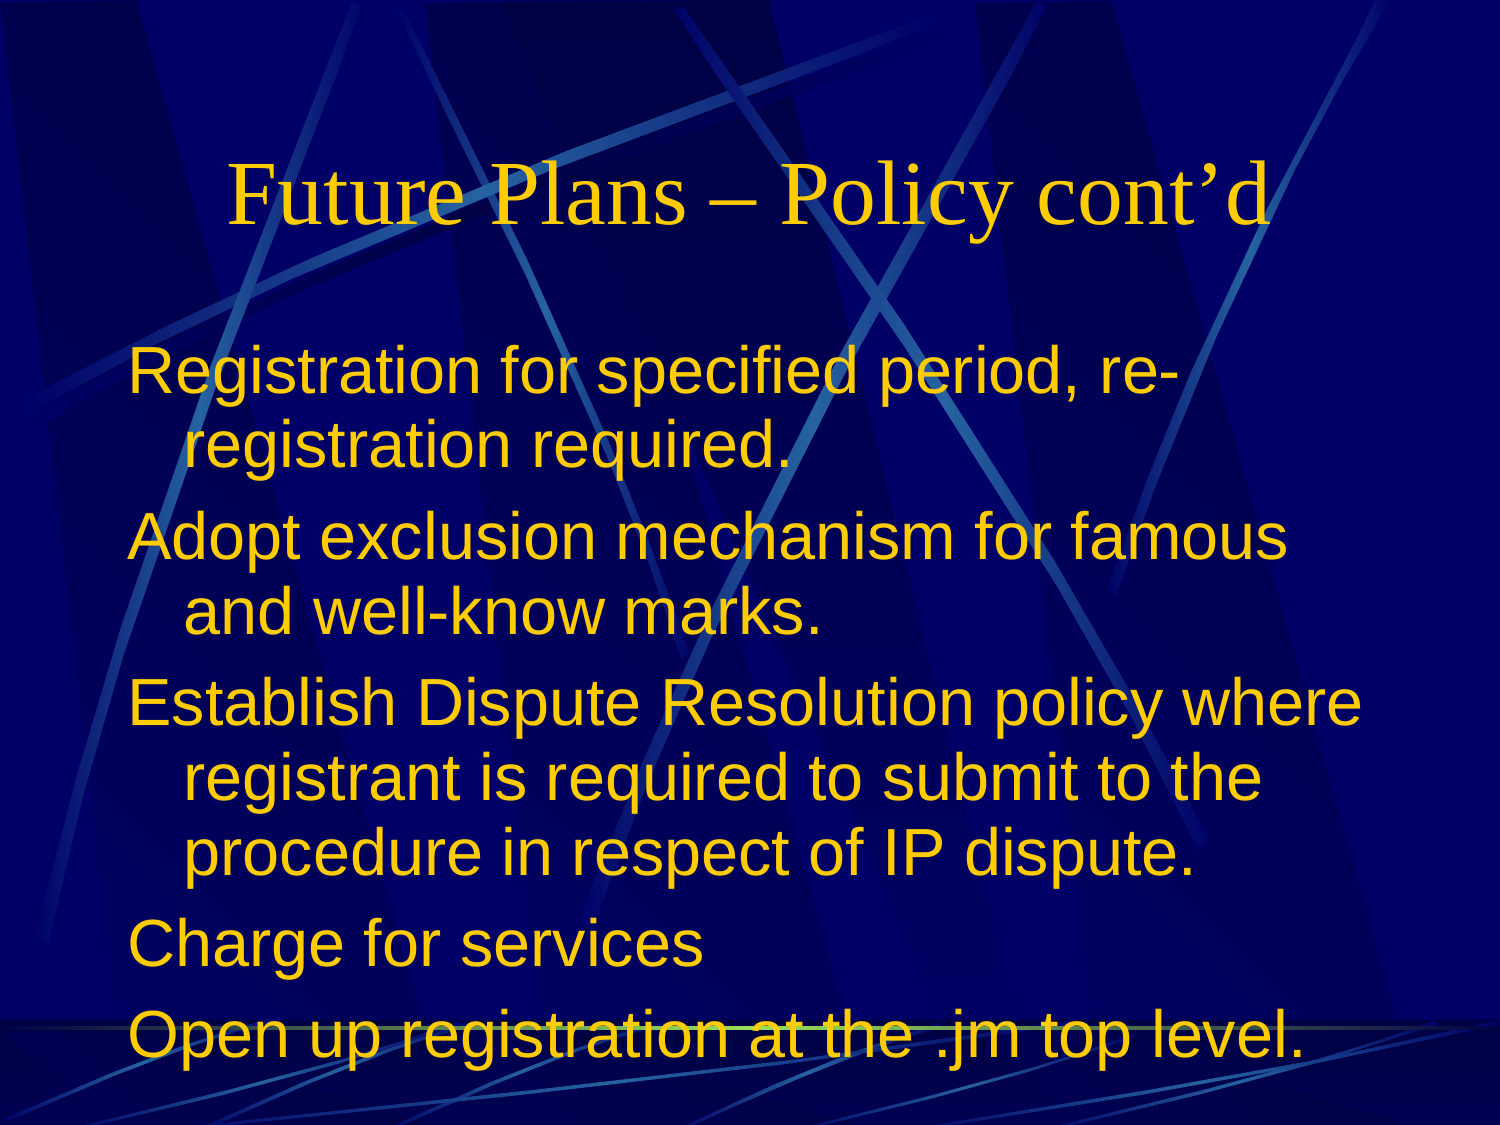

# Future Plans – Policy cont’d
Registration for specified period, re-registration required.
Adopt exclusion mechanism for famous and well-know marks.
Establish Dispute Resolution policy where registrant is required to submit to the procedure in respect of IP dispute.
Charge for services
Open up registration at the .jm top level.